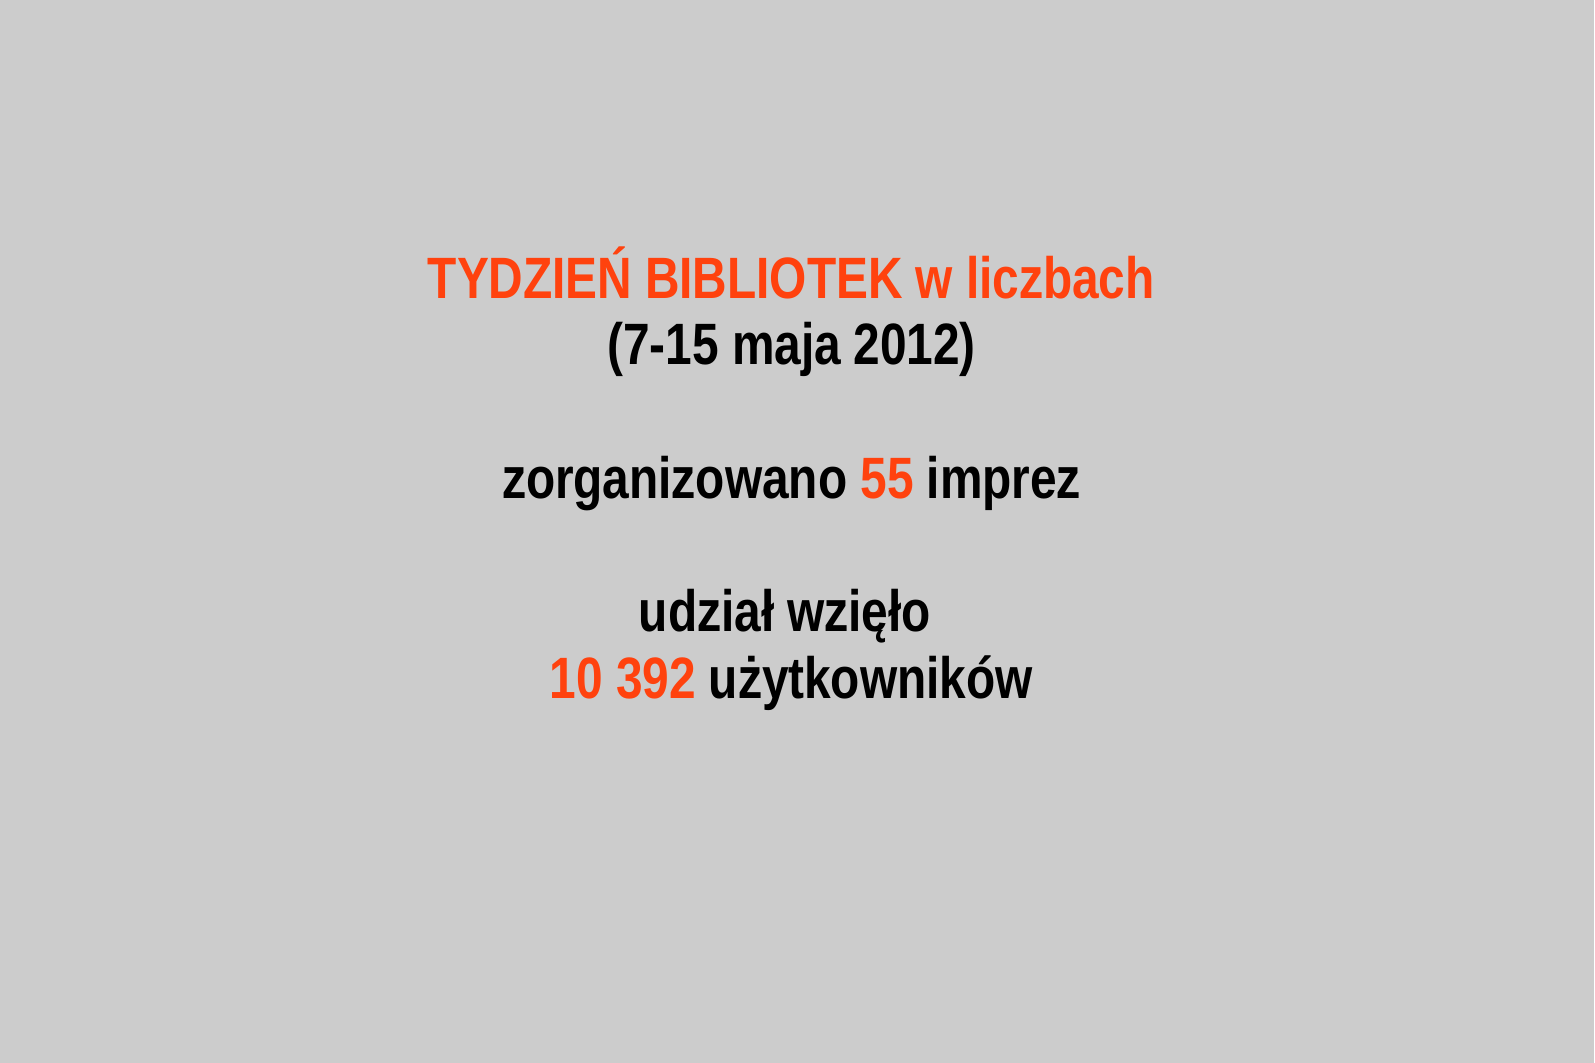

TYDZIEŃ BIBLIOTEK w liczbach
(7-15 maja 2012)
zorganizowano 55 imprez
udział wzięło
10 392 użytkowników